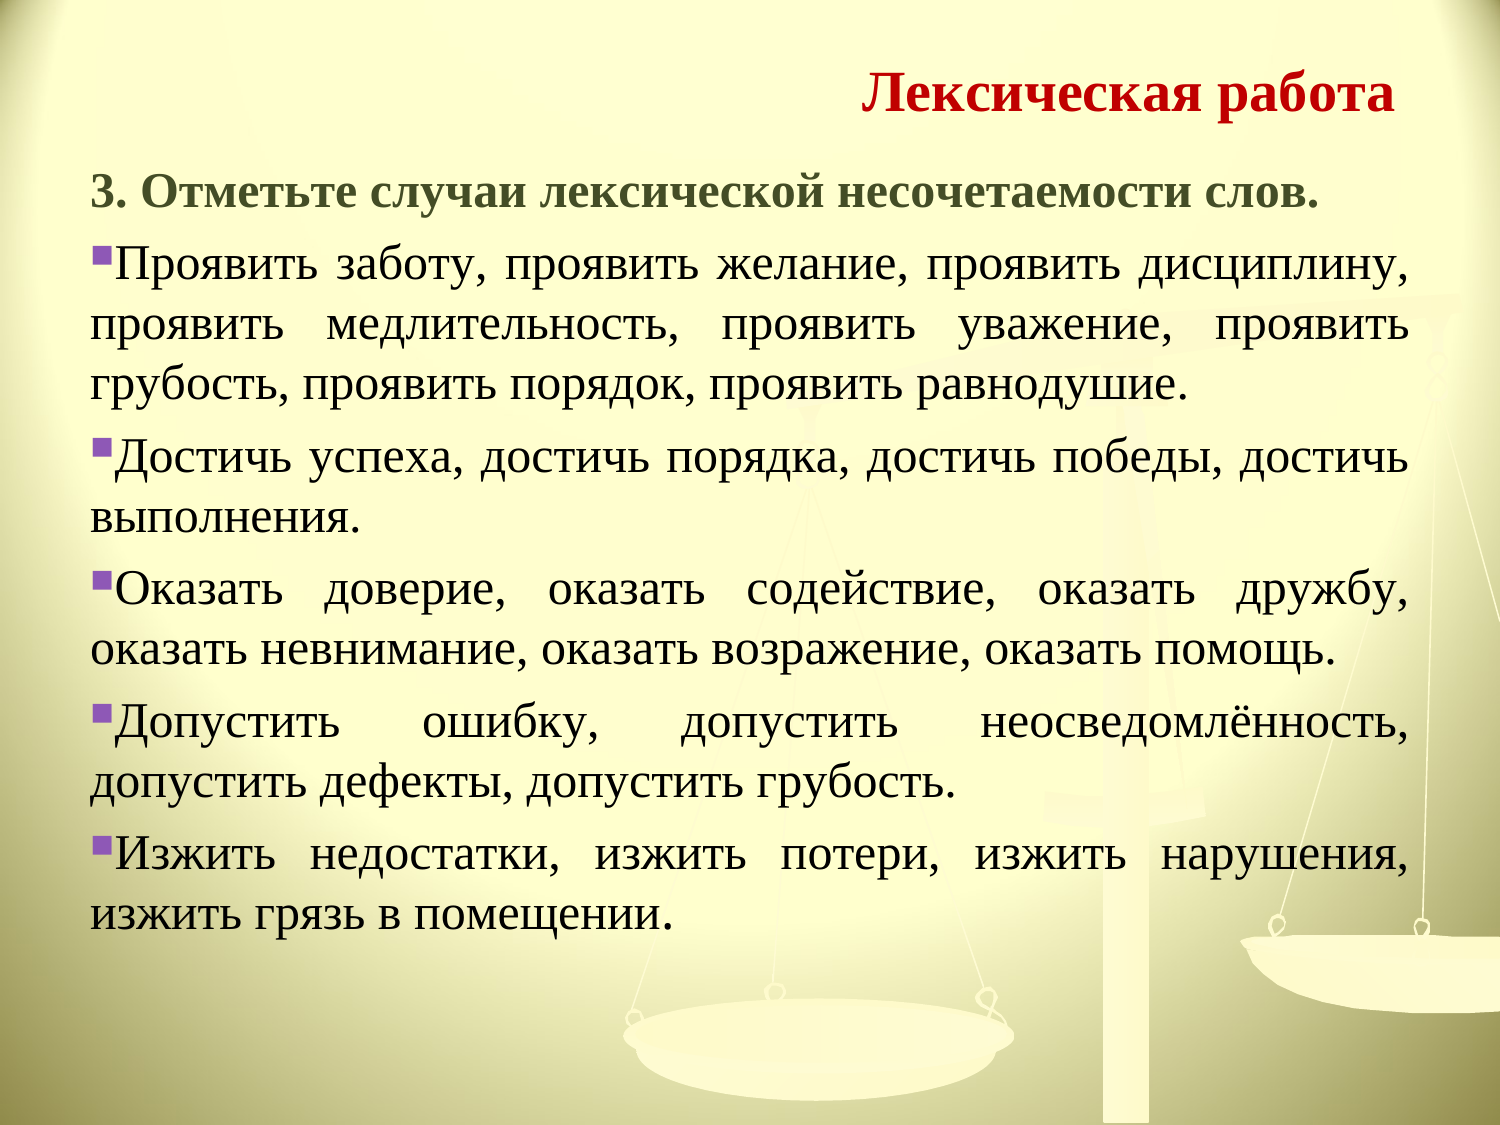

# Лексическая работа
3. Отметьте случаи лексической несочетаемости слов.
Проявить заботу, проявить желание, проявить дисциплину, проявить медлительность, проявить уважение, проявить грубость, проявить порядок, проявить равнодушие.
Достичь успеха, достичь порядка, достичь победы, достичь выполнения.
Оказать доверие, оказать содействие, оказать дружбу, оказать невнимание, оказать возражение, оказать помощь.
Допустить ошибку, допустить неосведомлённость, допустить дефекты, допустить грубость.
Изжить недостатки, изжить потери, изжить нарушения, изжить грязь в помещении.